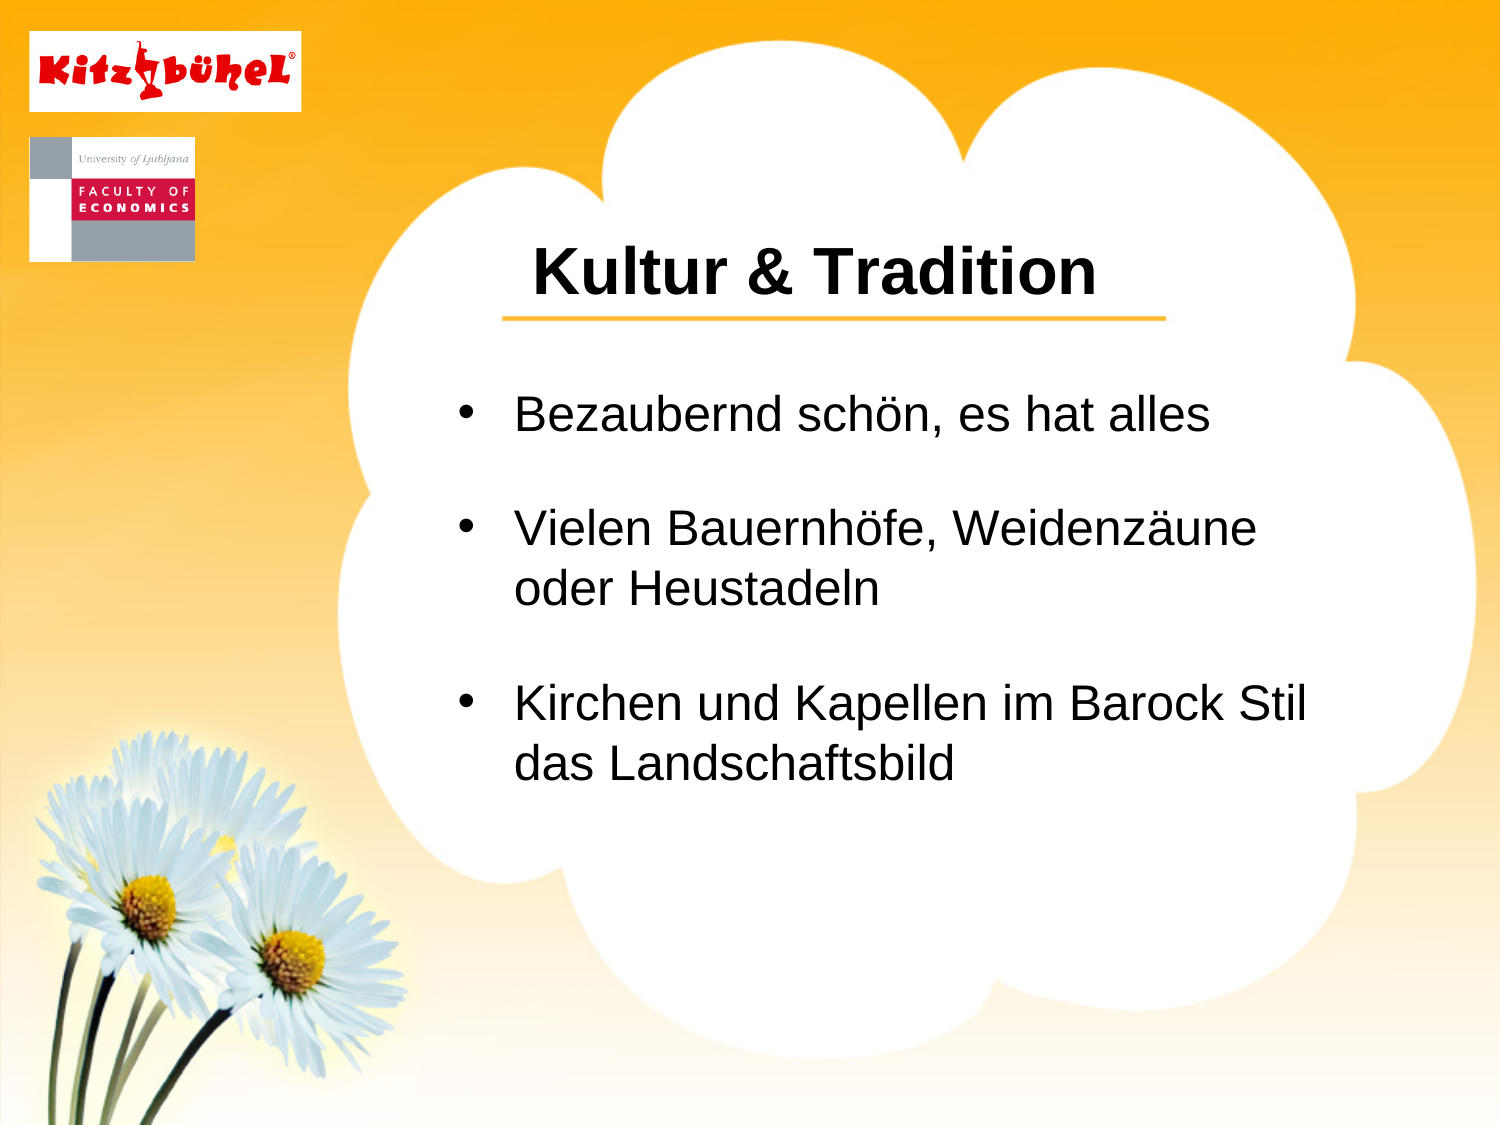

# Kultur & Tradition
Bezaubernd schön, es hat alles
Vielen Bauernhöfe, Weidenzäune oder Heustadeln
Kirchen und Kapellen im Barock Stil das Landschaftsbild